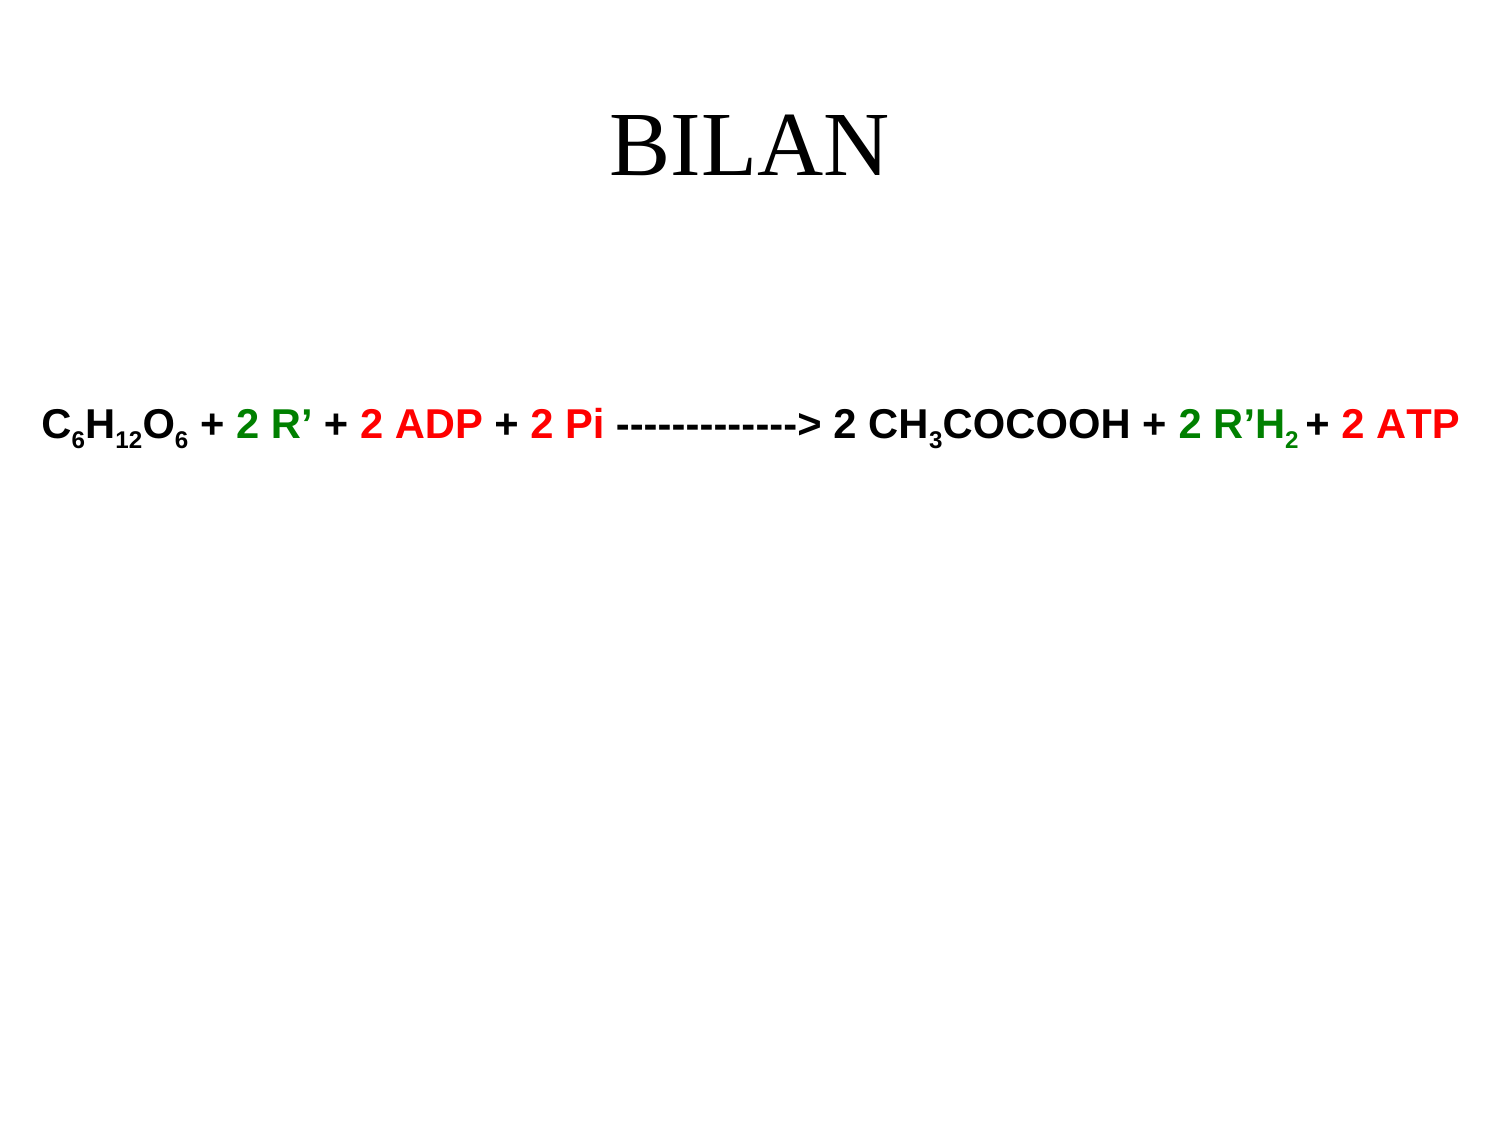

BILAN
C6H12O6 + 2 R’ + 2 ADP + 2 Pi -------------> 2 CH3COCOOH + 2 R’H2 + 2 ATP